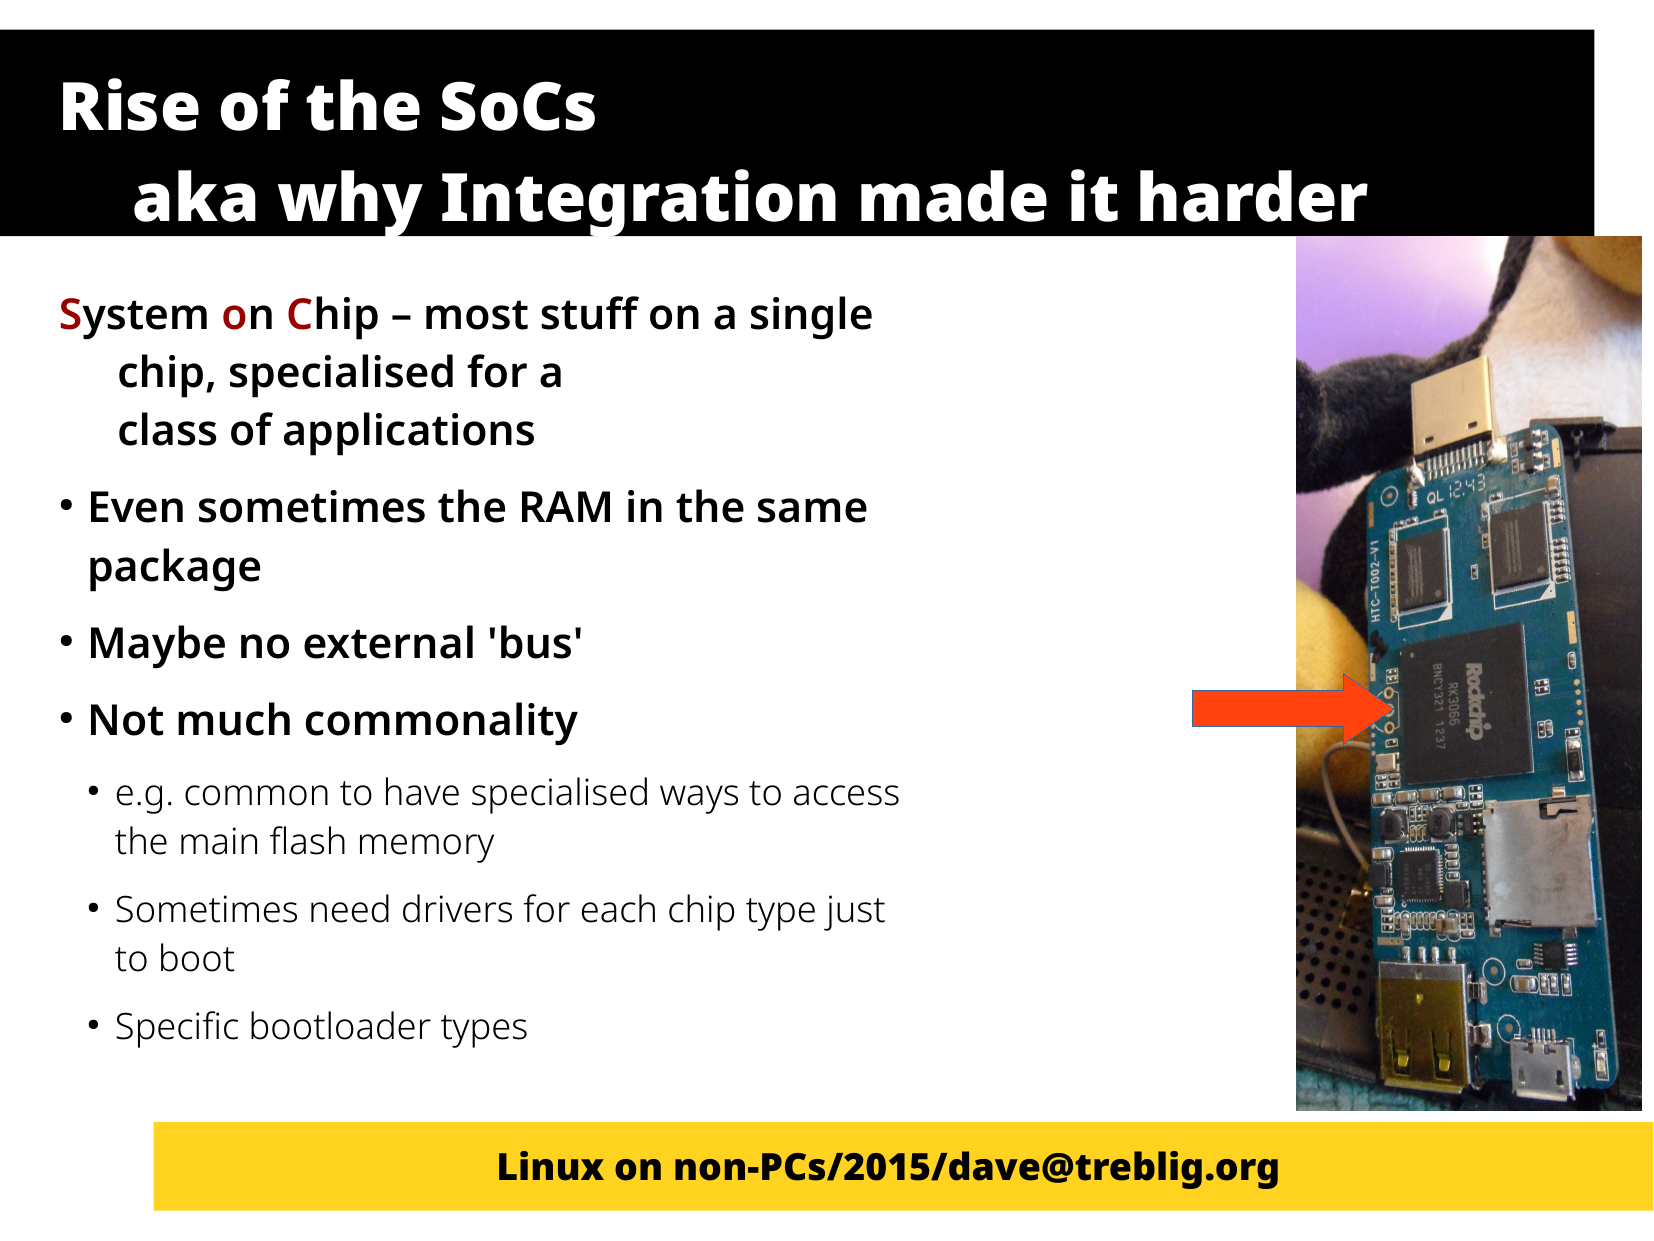

# Rise of the SoCs aka why Integration made it harder
System on Chip – most stuff on a single
							chip, specialised for a
							class of applications
Even sometimes the RAM in the same
package
Maybe no external 'bus'
Not much commonality
e.g. common to have specialised ways to access
the main flash memory
Sometimes need drivers for each chip type just
to boot
Specific bootloader types